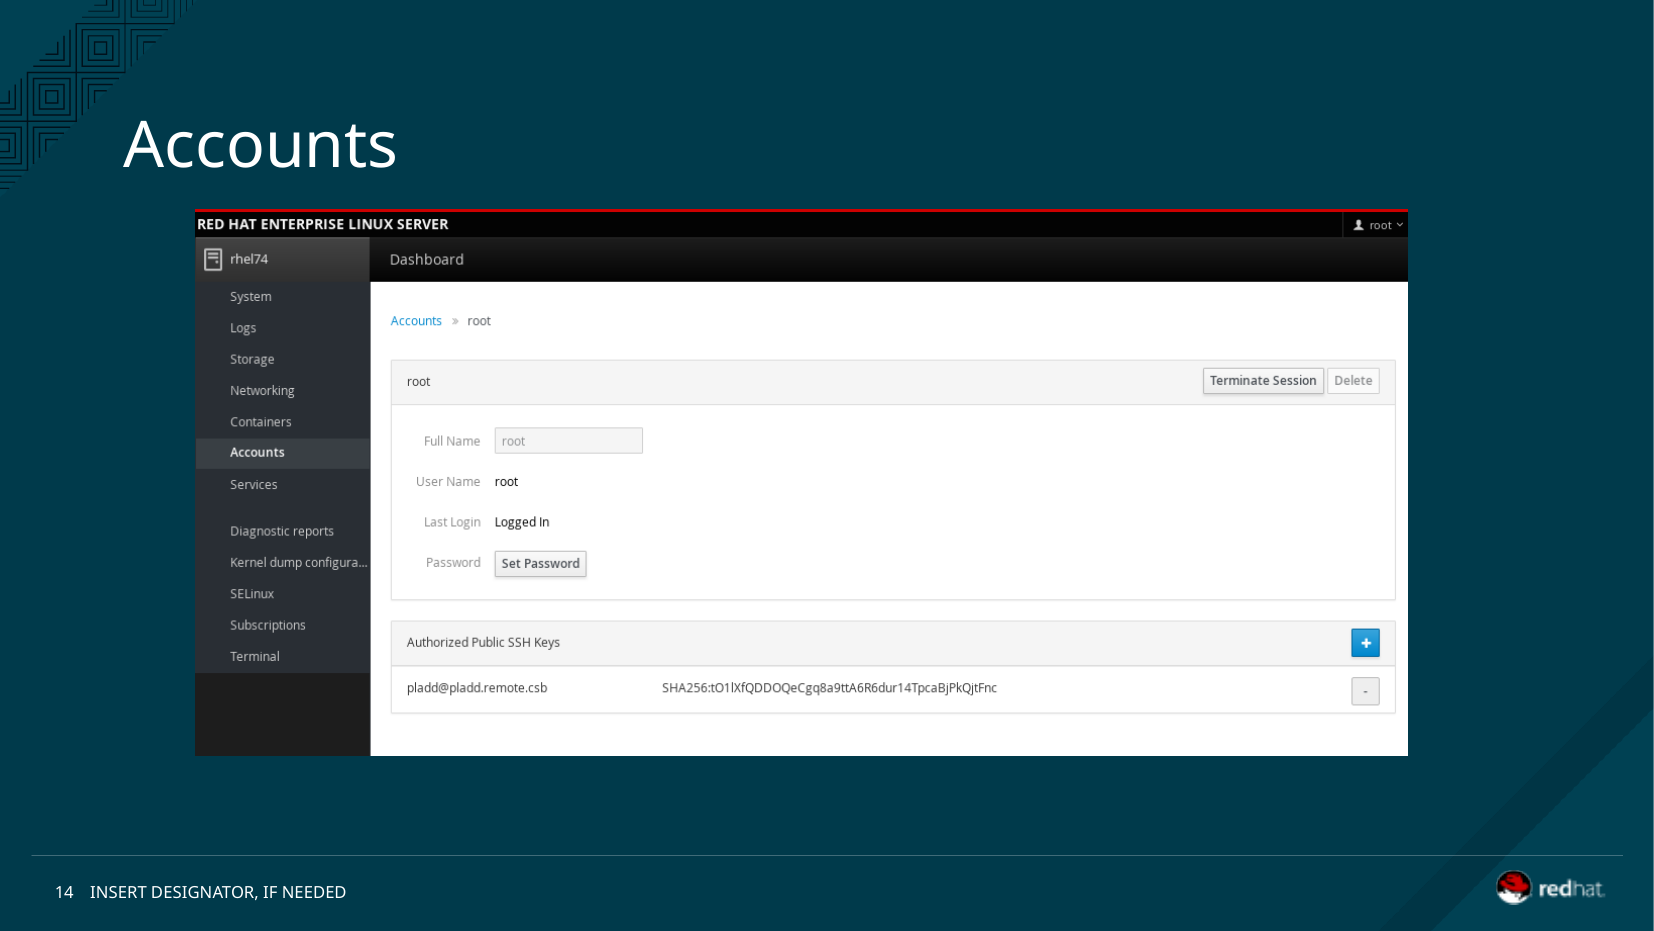

# Accounts
14
INSERT DESIGNATOR, IF NEEDED